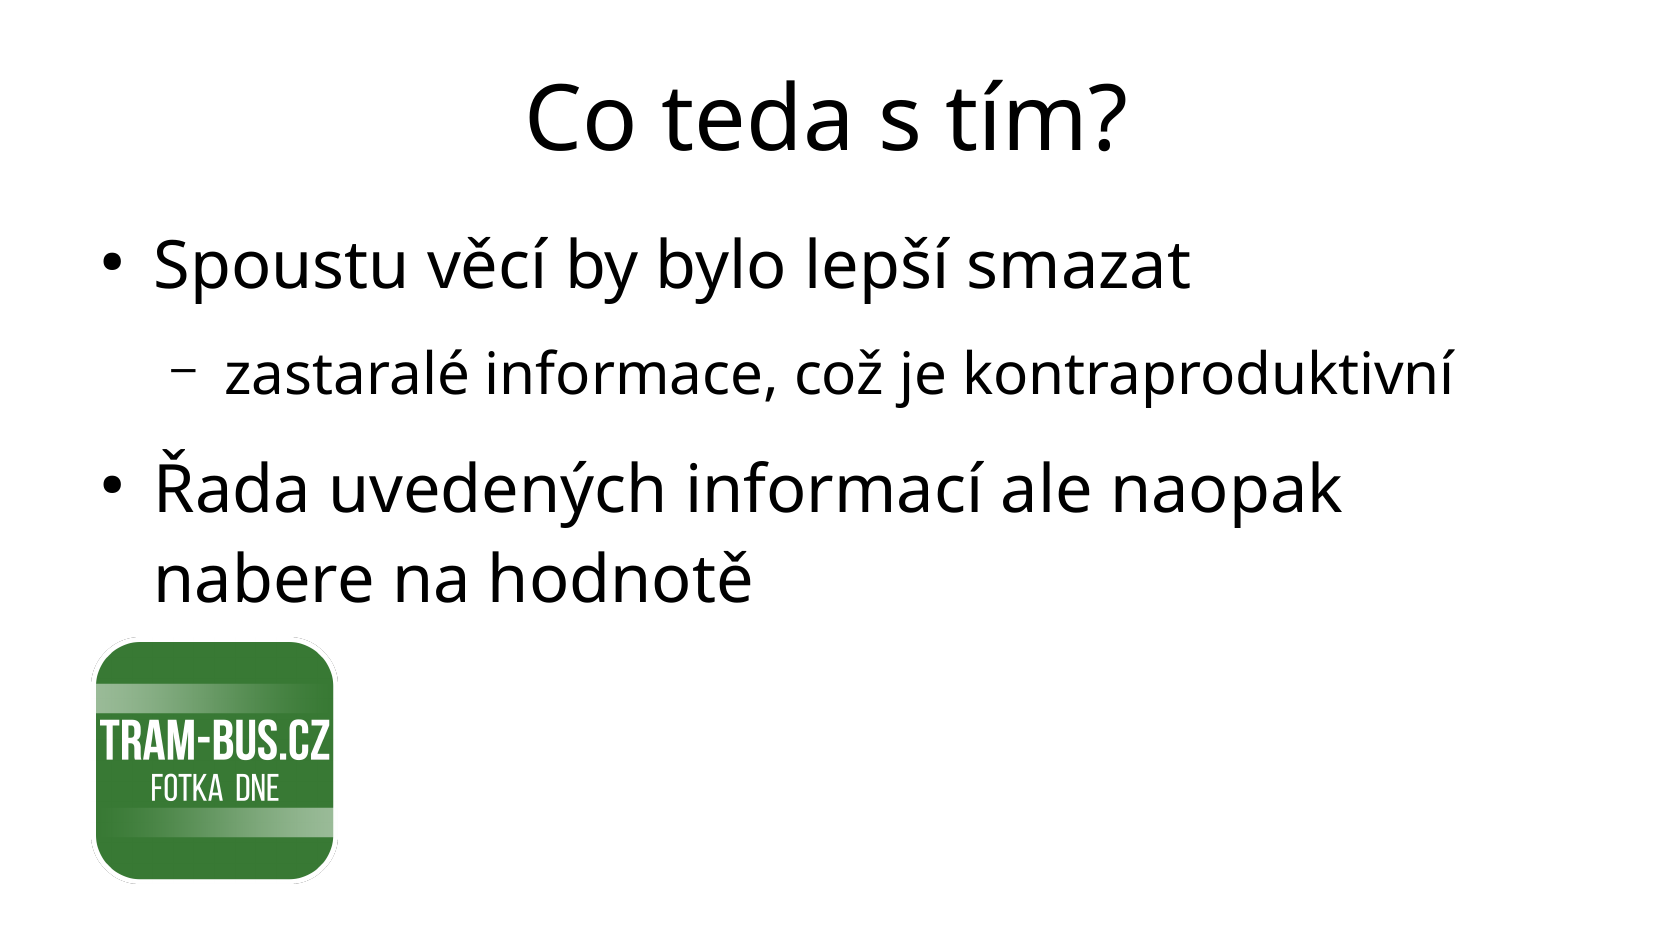

# Co teda s tím?
Spoustu věcí by bylo lepší smazat
zastaralé informace, což je kontraproduktivní
Řada uvedených informací ale naopak nabere na hodnotě